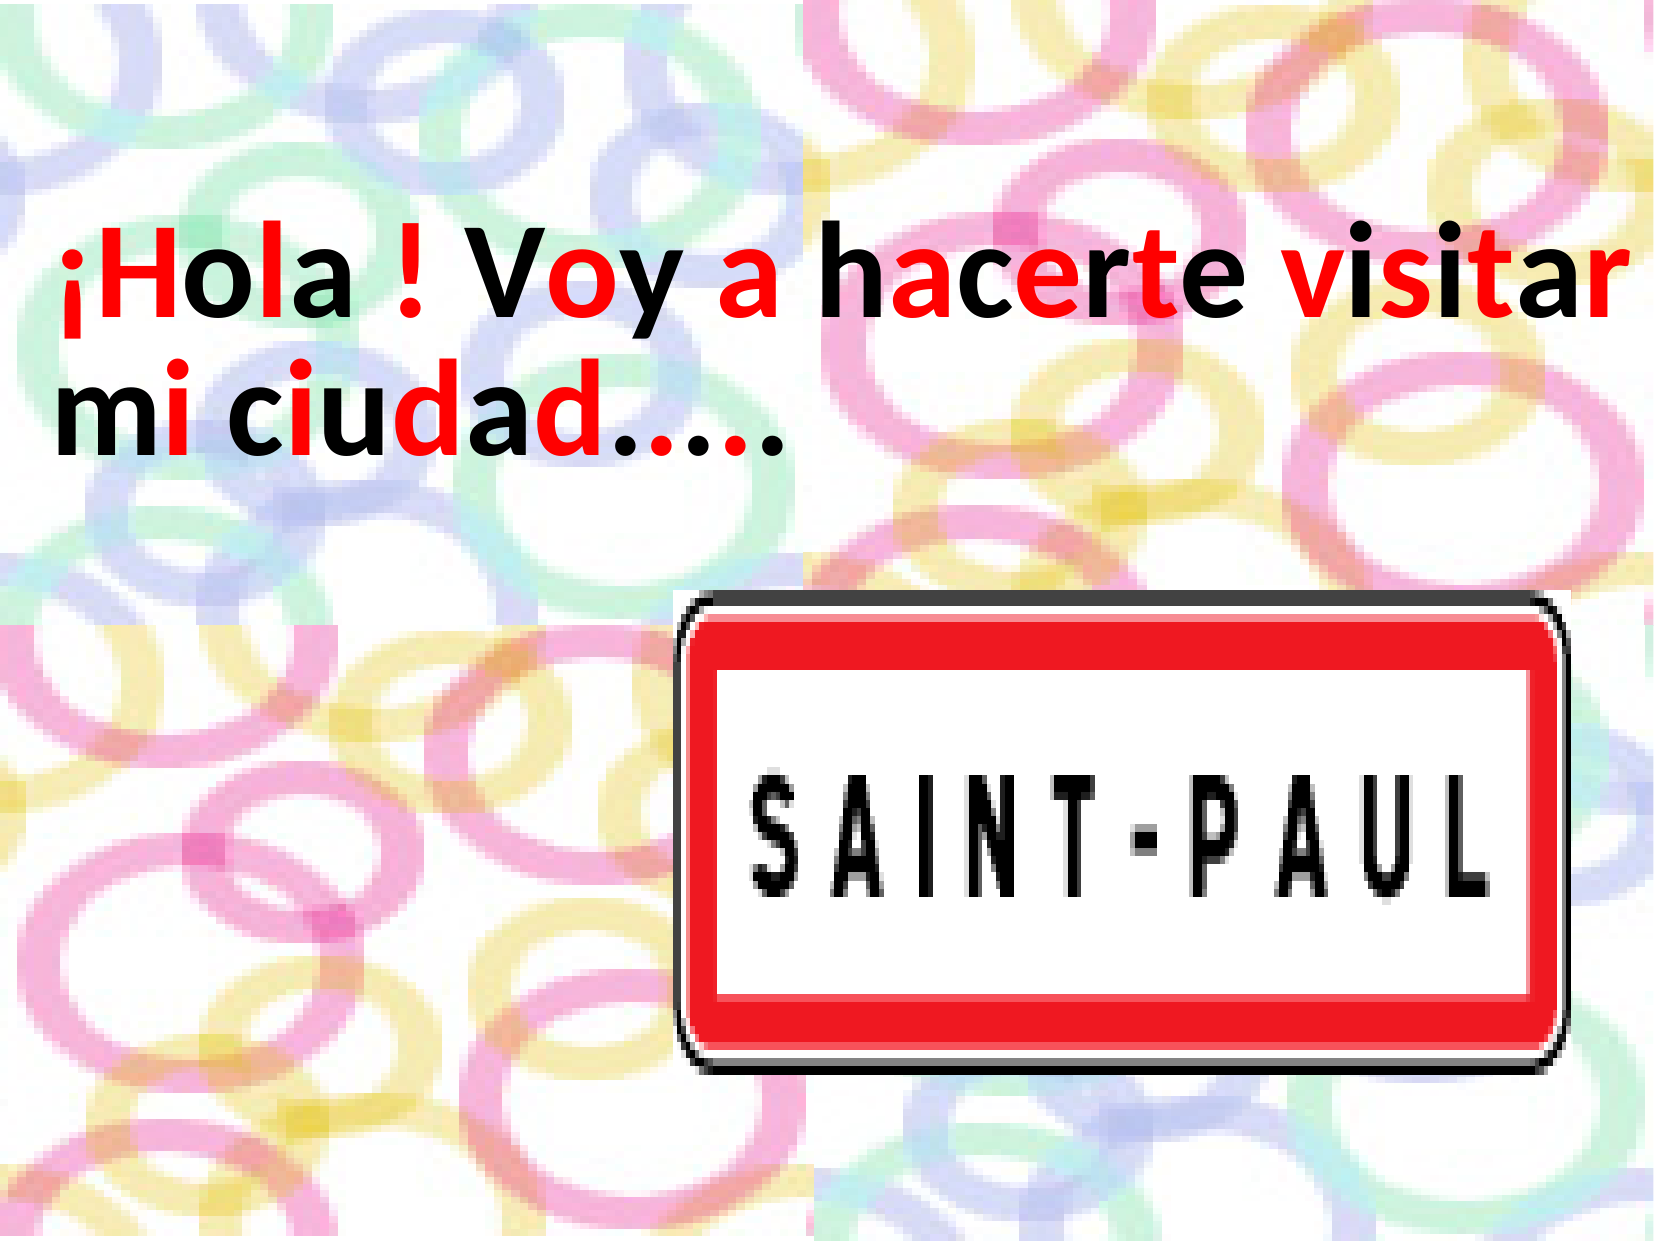

¡Hola ! Voy a hacerte visitar mi ciudad.....